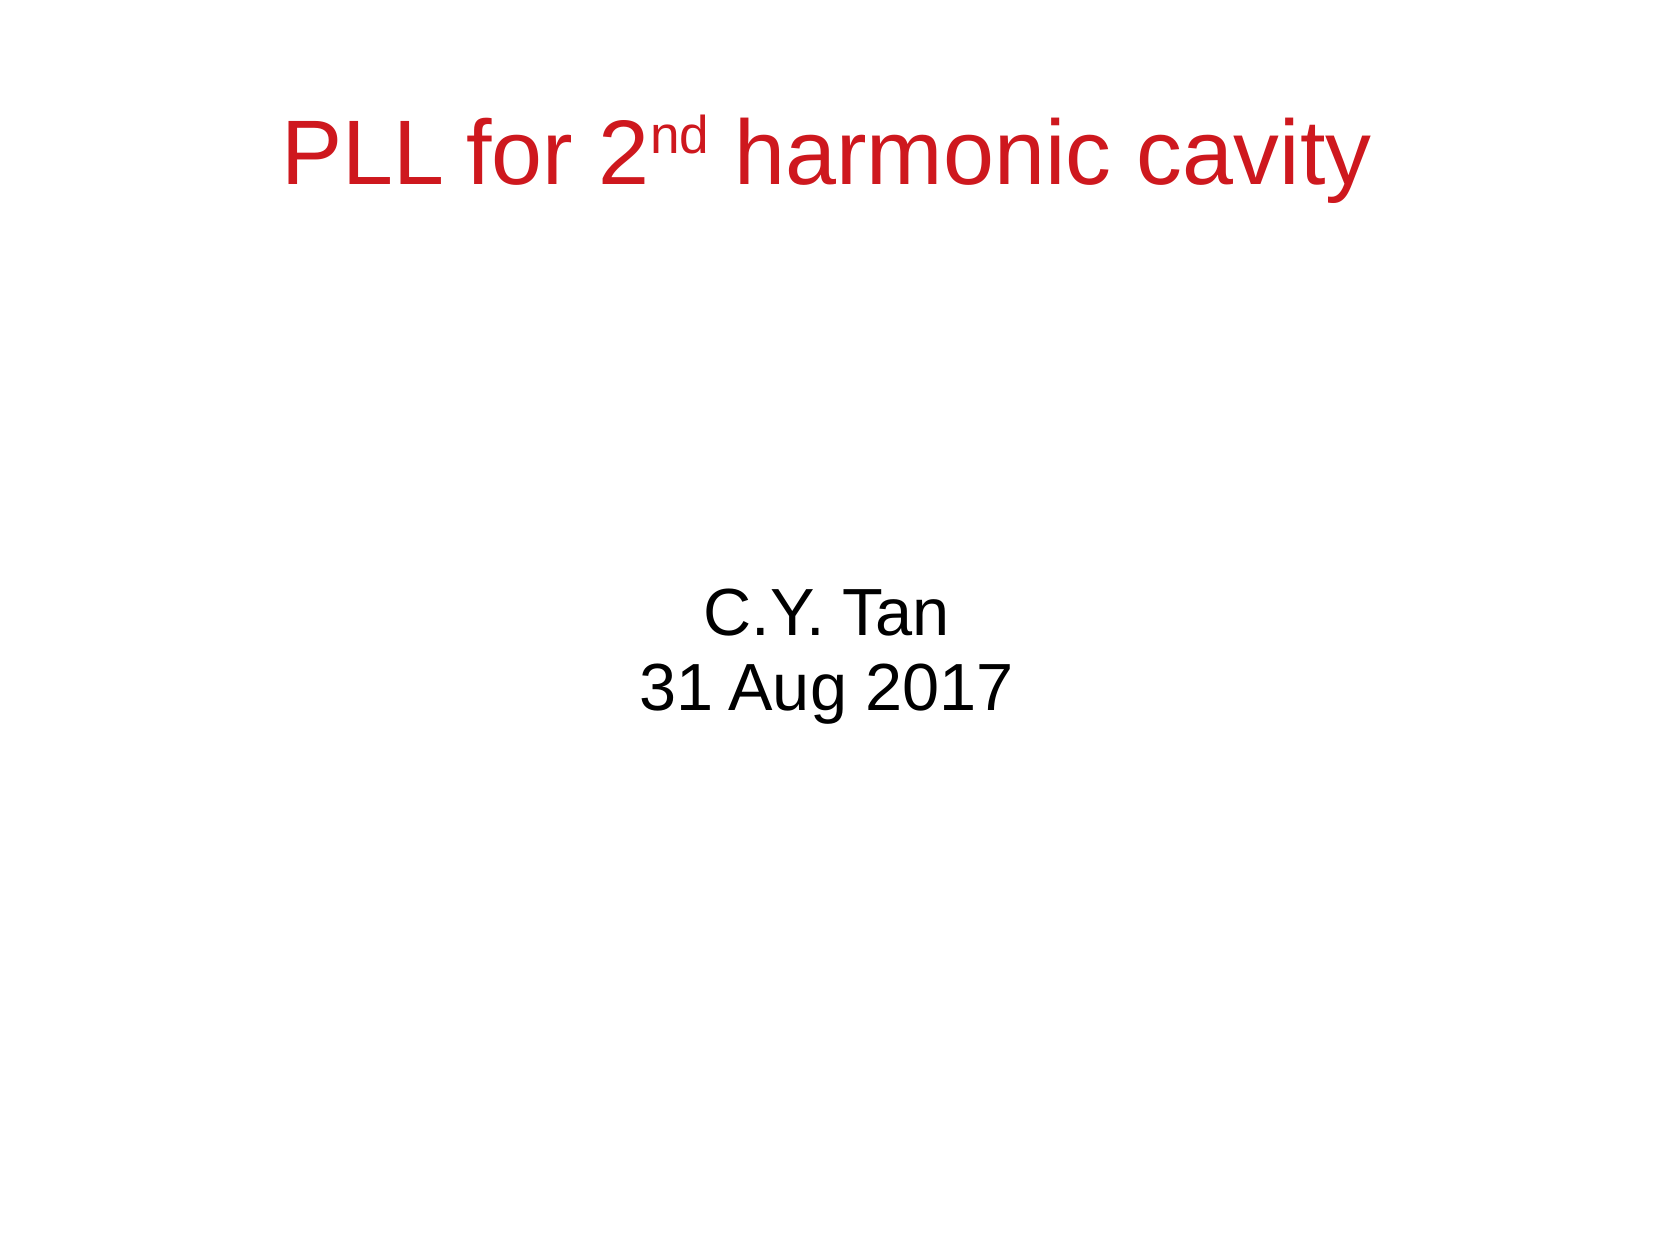

# PLL for 2nd harmonic cavity
C.Y. Tan
31 Aug 2017